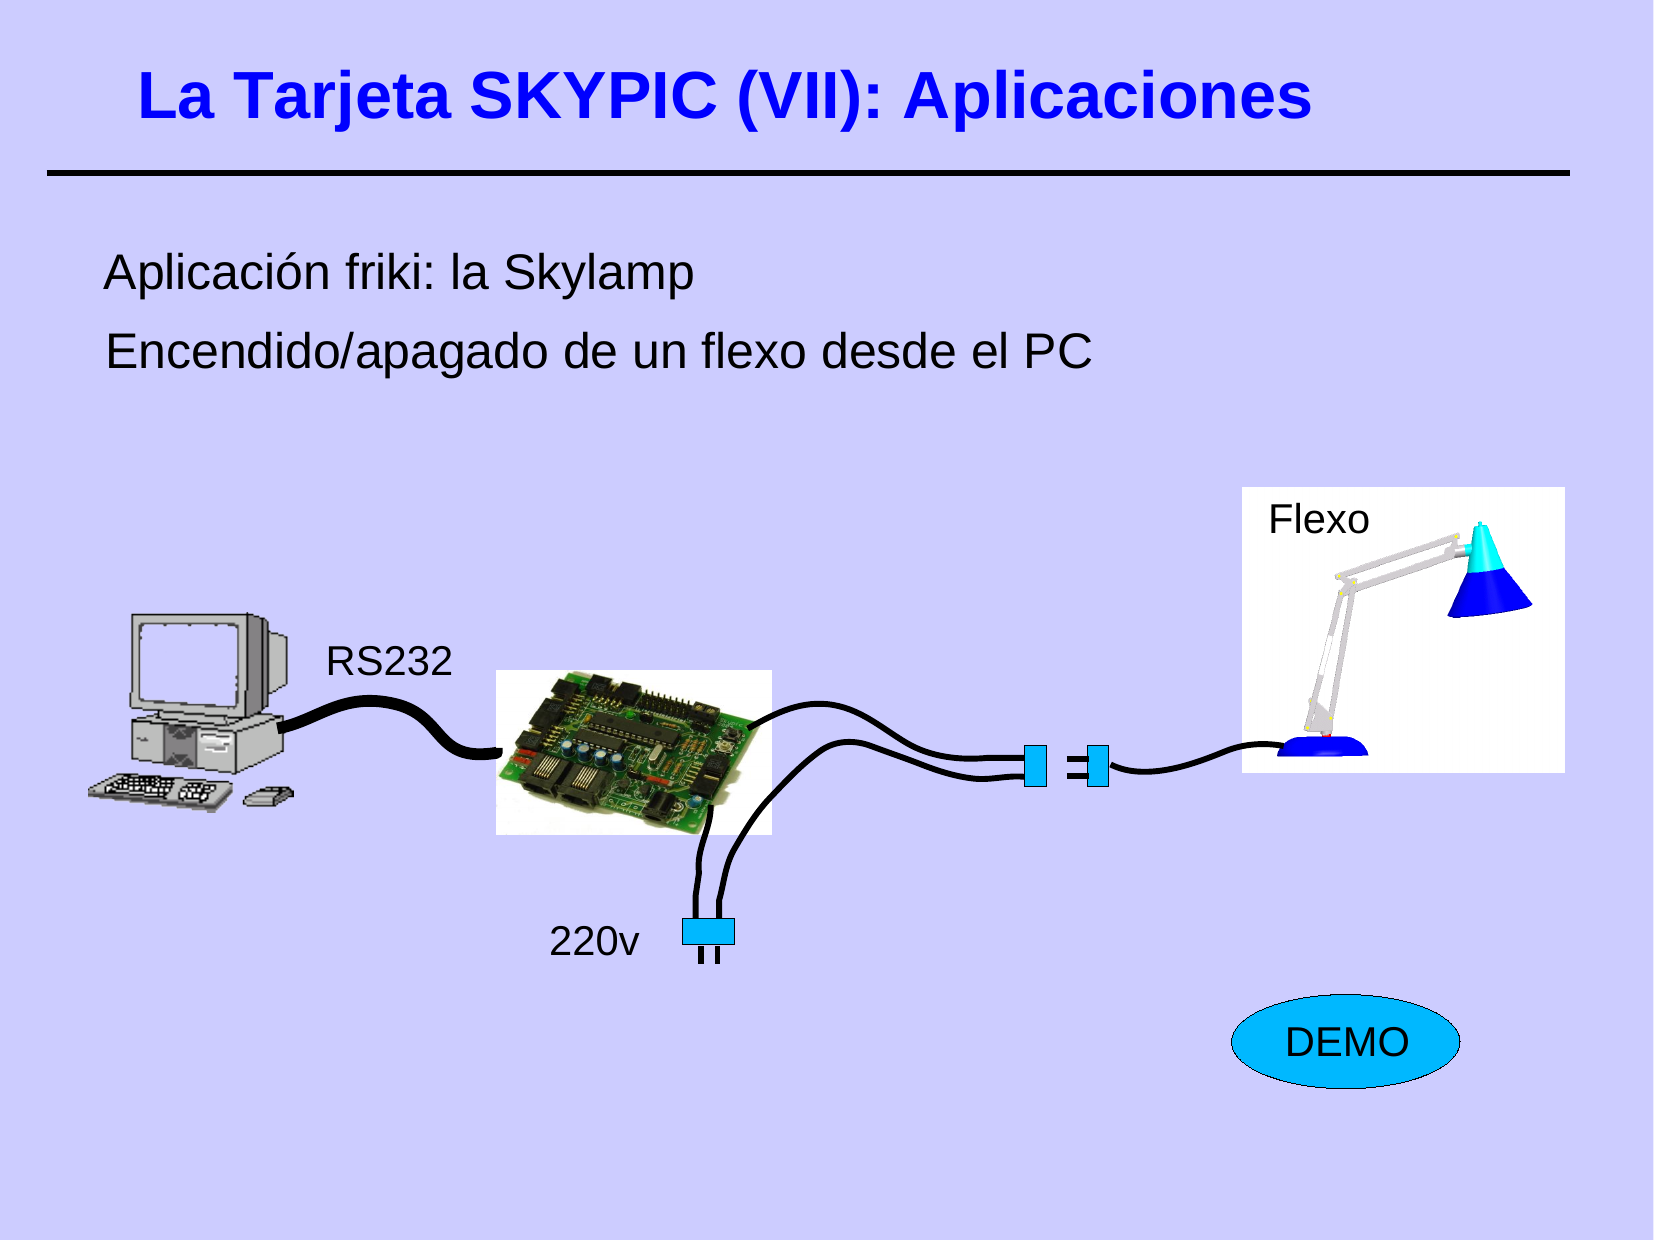

# La Tarjeta SKYPIC (VII): Aplicaciones
 Aplicación friki: la Skylamp
 Encendido/apagado de un flexo desde el PC
Flexo
RS232
220v
DEMO